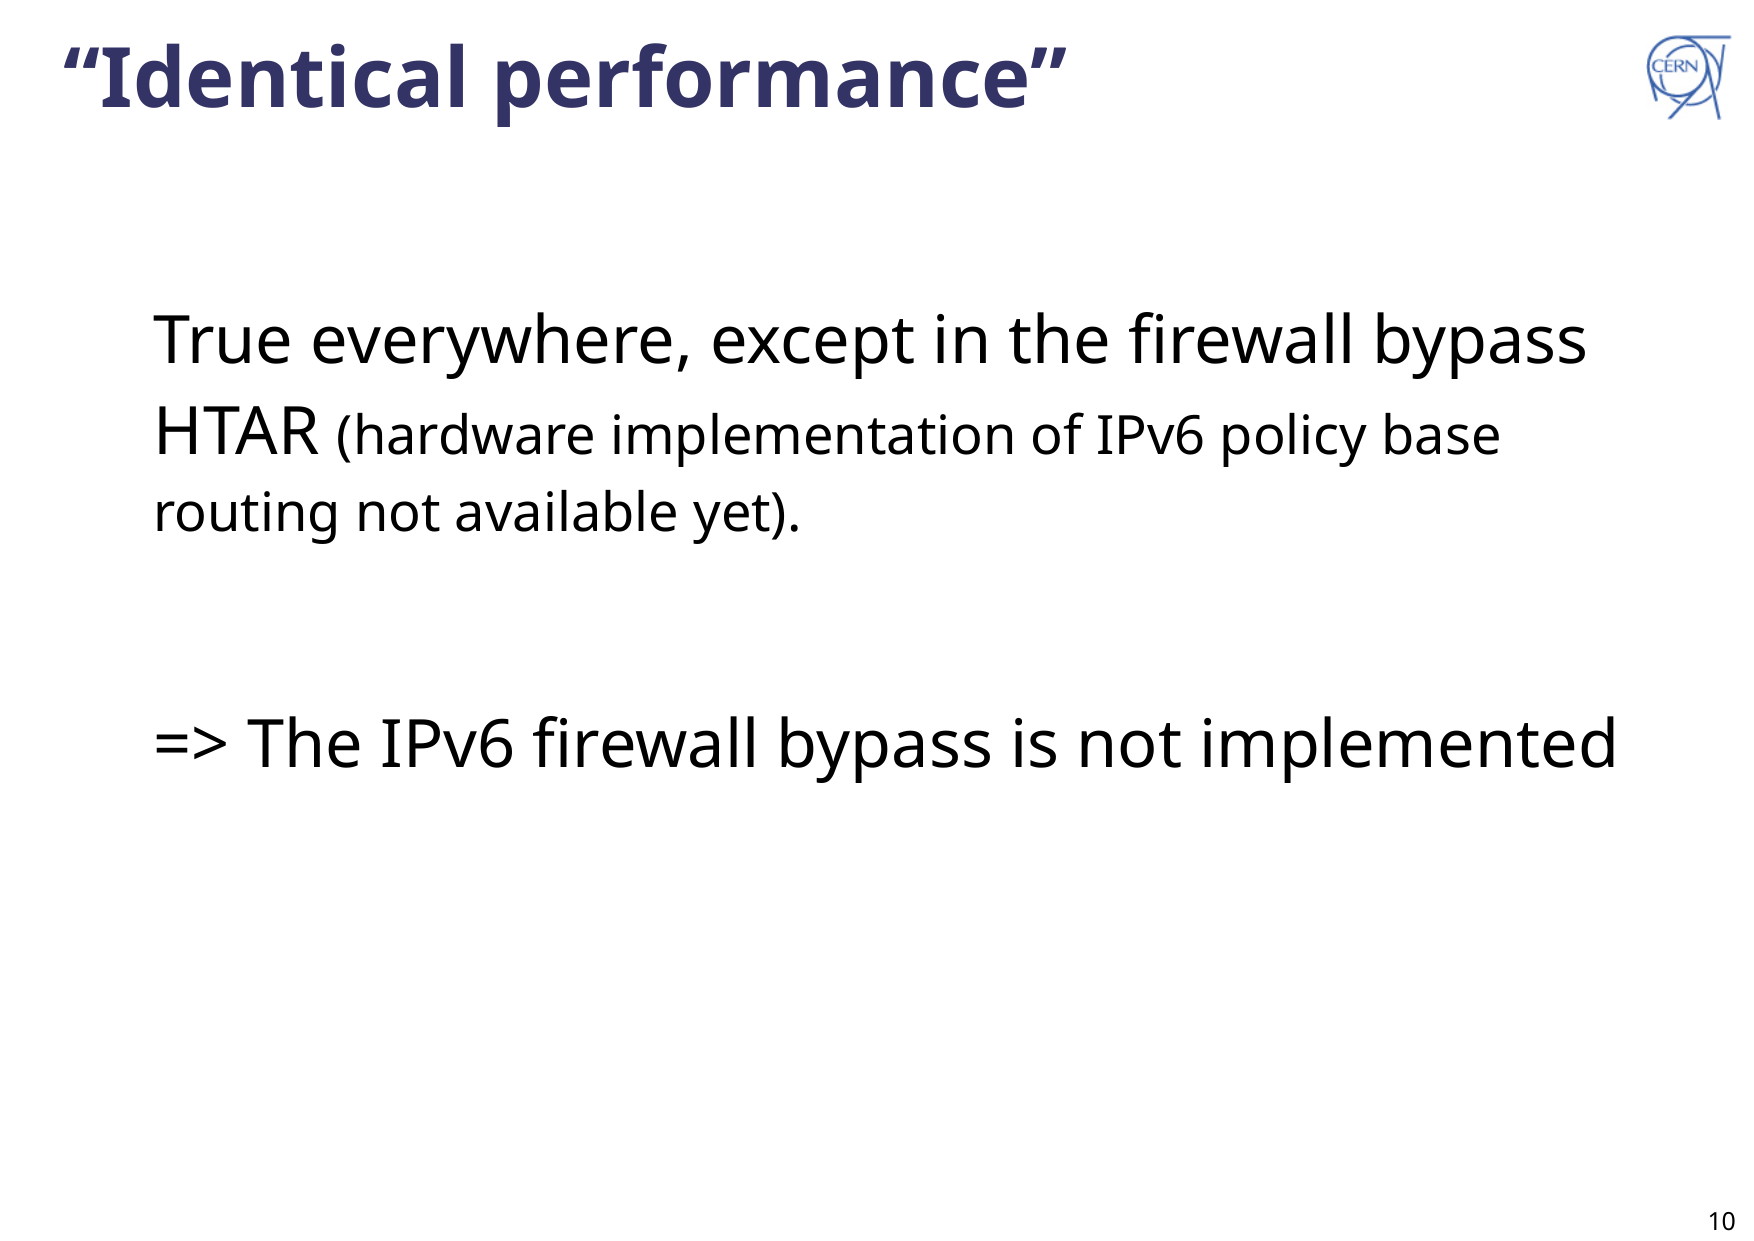

# “Identical performance”
True everywhere, except in the firewall bypass HTAR (hardware implementation of IPv6 policy base routing not available yet).
=> The IPv6 firewall bypass is not implemented
10